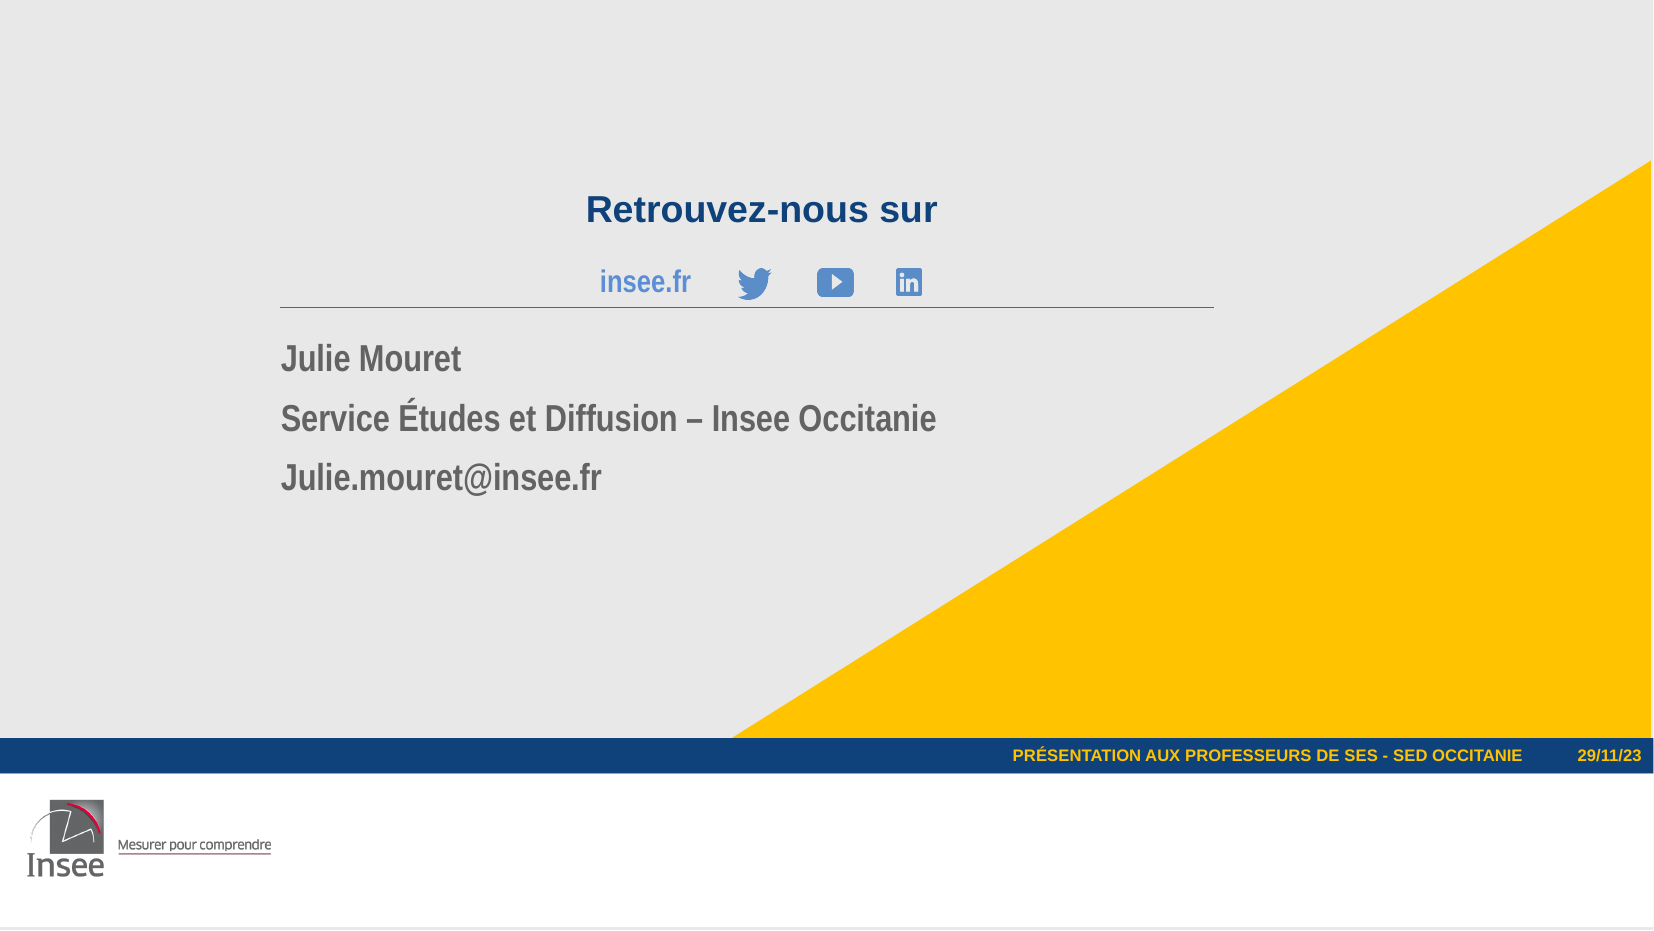

# Retrouvez-nous sur
Julie Mouret
Service Études et Diffusion – Insee Occitanie
Julie.mouret@insee.fr
Présentation aux professeurs de SES - SED Occitanie
29/11/23